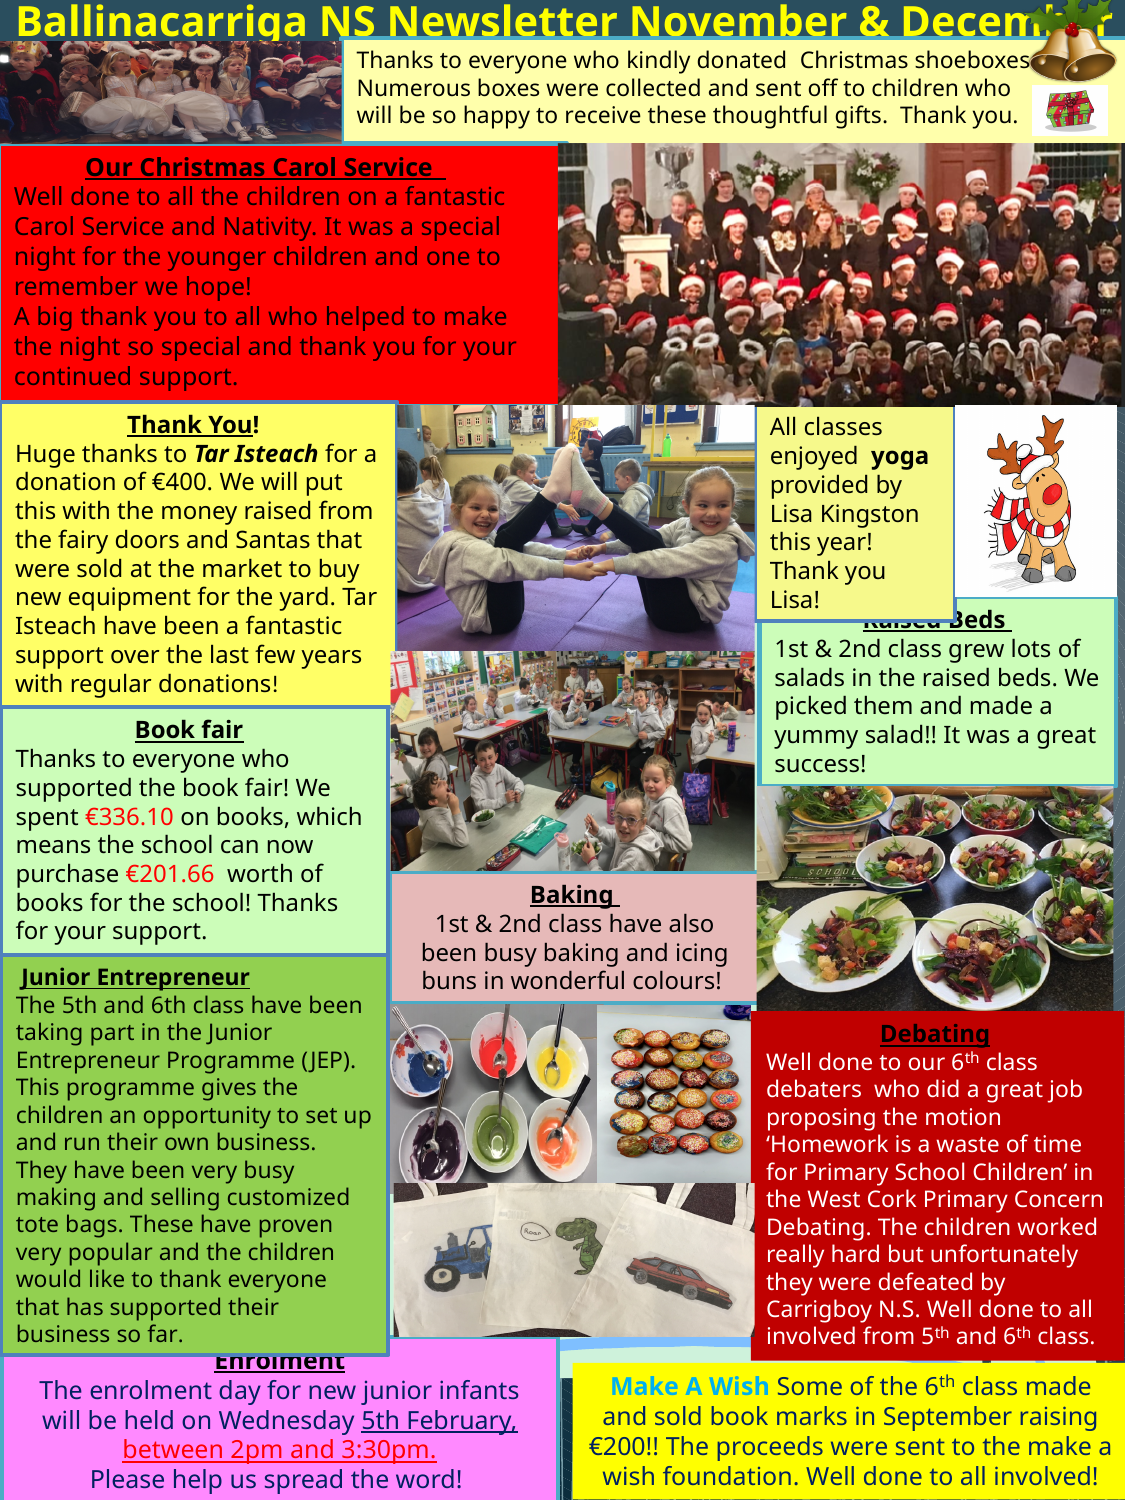

Ballinacarriga NS Newsletter November & December 2019
Thanks to everyone who kindly donated Christmas shoeboxes. Numerous boxes were collected and sent off to children who
will be so happy to receive these thoughtful gifts. Thank you.
Our Christmas Carol Service
Well done to all the children on a fantastic Carol Service and Nativity. It was a special night for the younger children and one to remember we hope!
A big thank you to all who helped to make the night so special and thank you for your continued support.
Thank You!
Huge thanks to Tar Isteach for a donation of €400. We will put this with the money raised from the fairy doors and Santas that were sold at the market to buy new equipment for the yard. Tar Isteach have been a fantastic support over the last few years with regular donations!
All classes enjoyed yoga provided by Lisa Kingston this year! Thank you Lisa!
#
Raised Beds
1st & 2nd class grew lots of salads in the raised beds. We picked them and made a yummy salad!! It was a great success!
Book fair
Thanks to everyone who supported the book fair! We spent €336.10 on books, which means the school can now purchase €201.66 worth of books for the school! Thanks for your support.
Baking
1st & 2nd class have also been busy baking and icing buns in wonderful colours!
 Junior Entrepreneur
The 5th and 6th class have been taking part in the Junior Entrepreneur Programme (JEP). This programme gives the children an opportunity to set up and run their own business. They have been very busy making and selling customized tote bags. These have proven very popular and the children would like to thank everyone that has supported their business so far.
Debating
Well done to our 6th class debaters who did a great job proposing the motion ‘Homework is a waste of time for Primary School Children’ in the West Cork Primary Concern Debating. The children worked really hard but unfortunately they were defeated by Carrigboy N.S. Well done to all involved from 5th and 6th class.
Enrolment
The enrolment day for new junior infants will be held on Wednesday 5th February, between 2pm and 3:30pm.
Please help us spread the word!
Make A Wish Some of the 6th class made and sold book marks in September raising €200!! The proceeds were sent to the make a wish foundation. Well done to all involved!